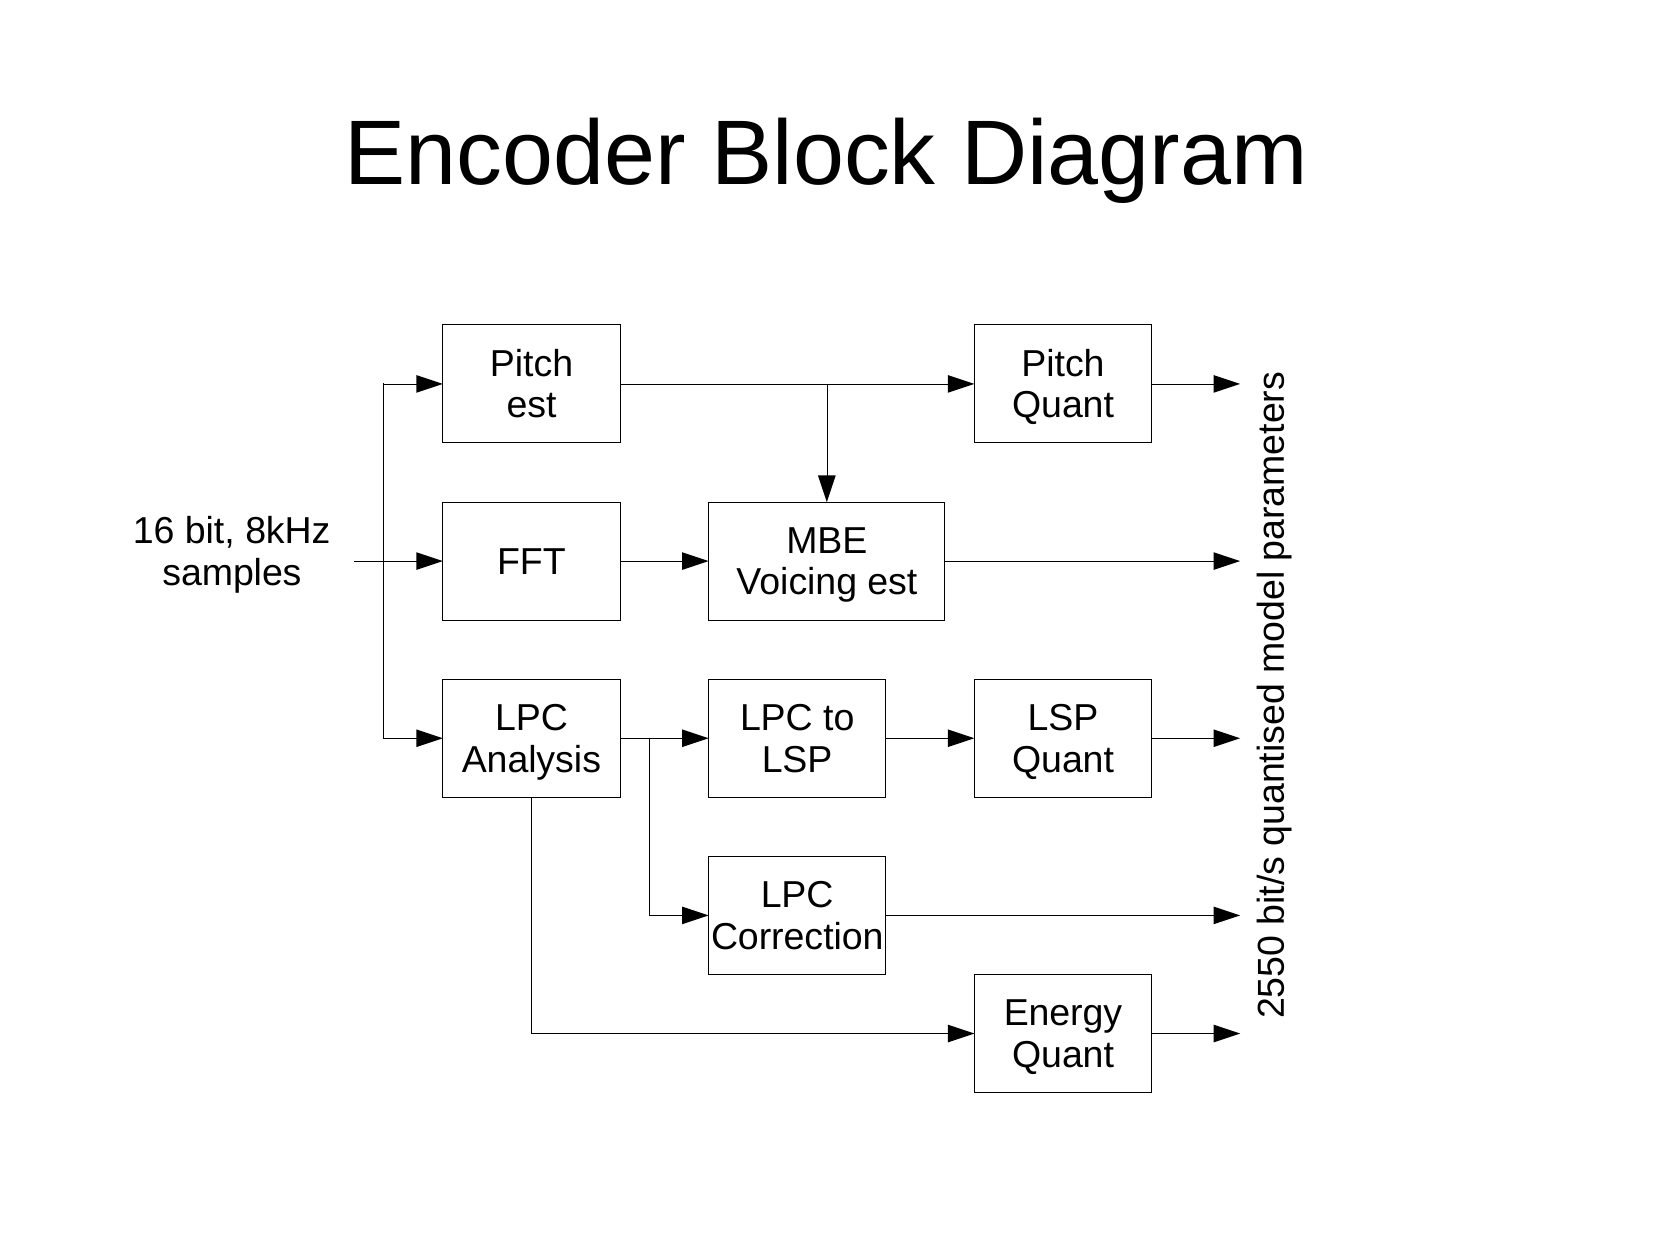

# Encoder Block Diagram
Pitch
est
Pitch
Quant
16 bit, 8kHz
samples
FFT
MBE
Voicing est
2550 bit/s quantised model parameters
LPC
Analysis
LPC to
LSP
LSP
Quant
LPC
Correction
Energy
Quant